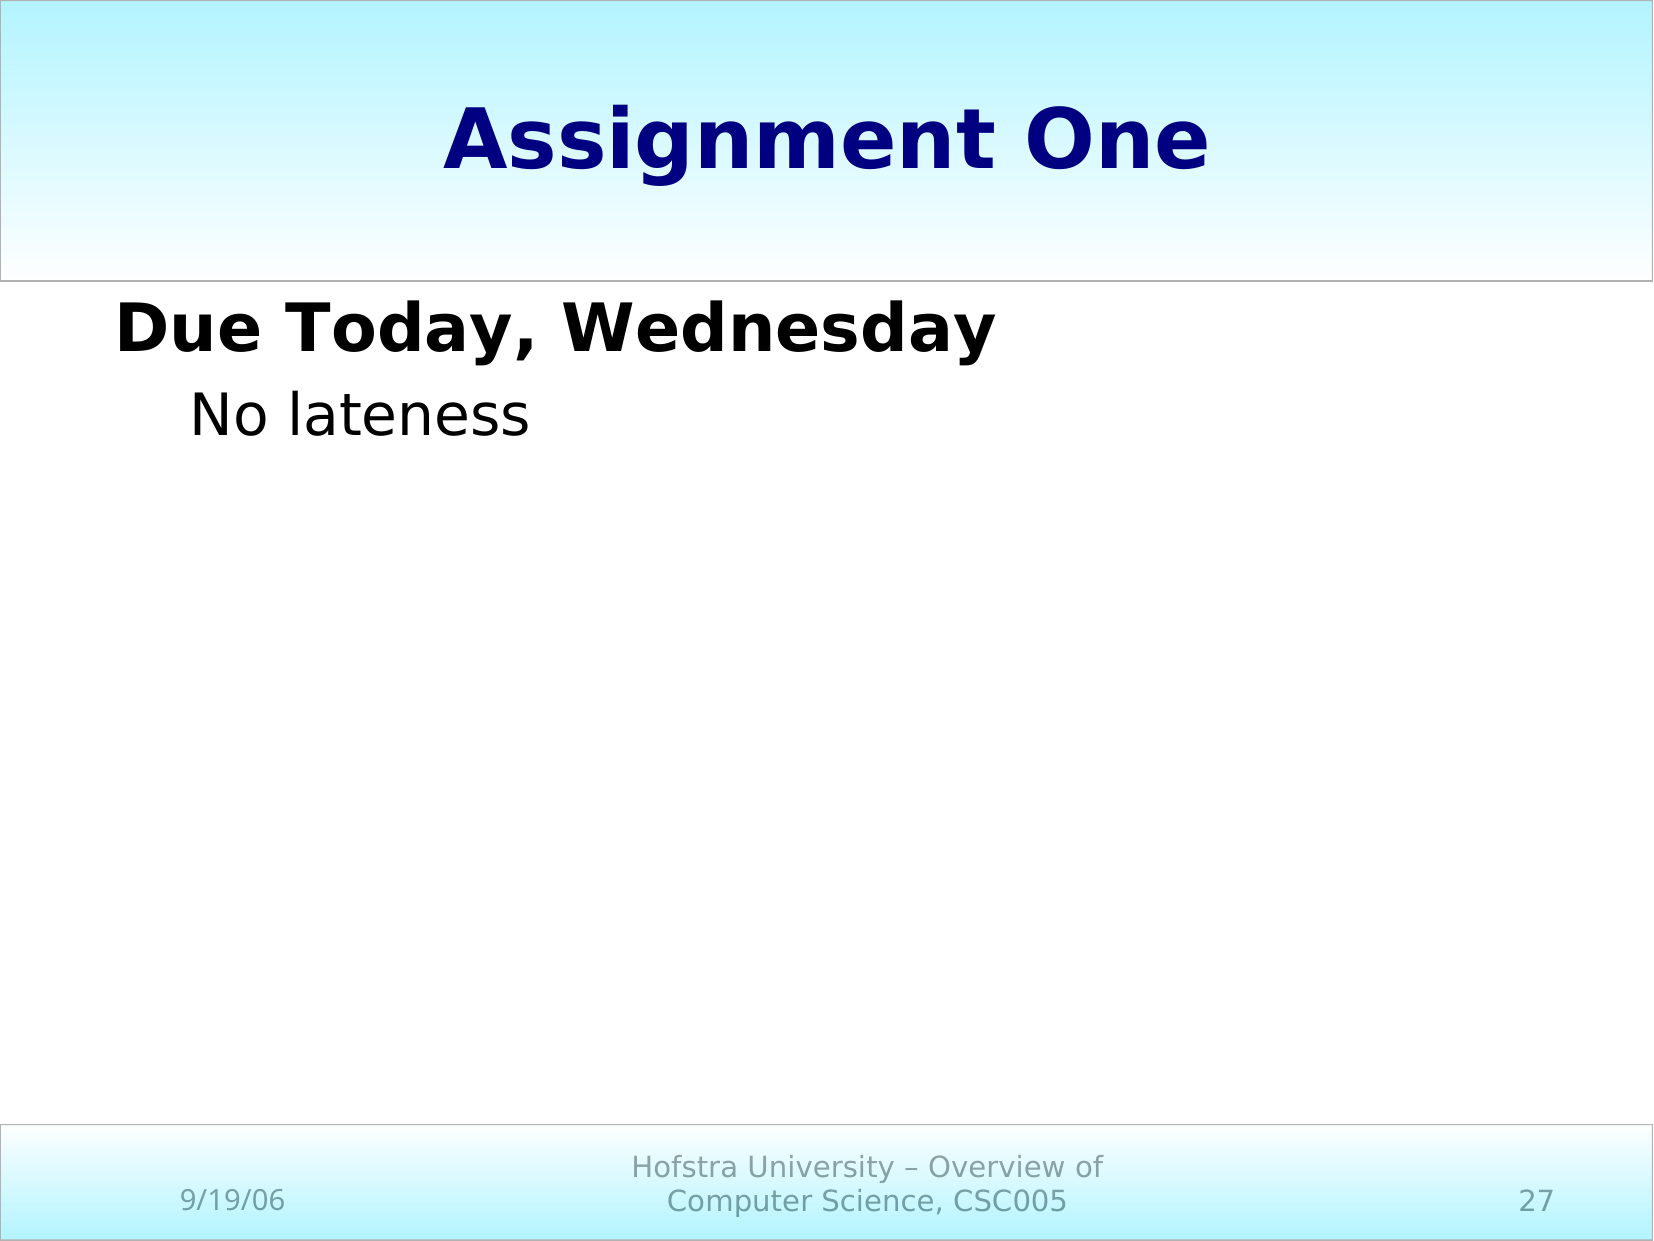

# Assignment One
Due Today, Wednesday
No lateness
09/27/06
27